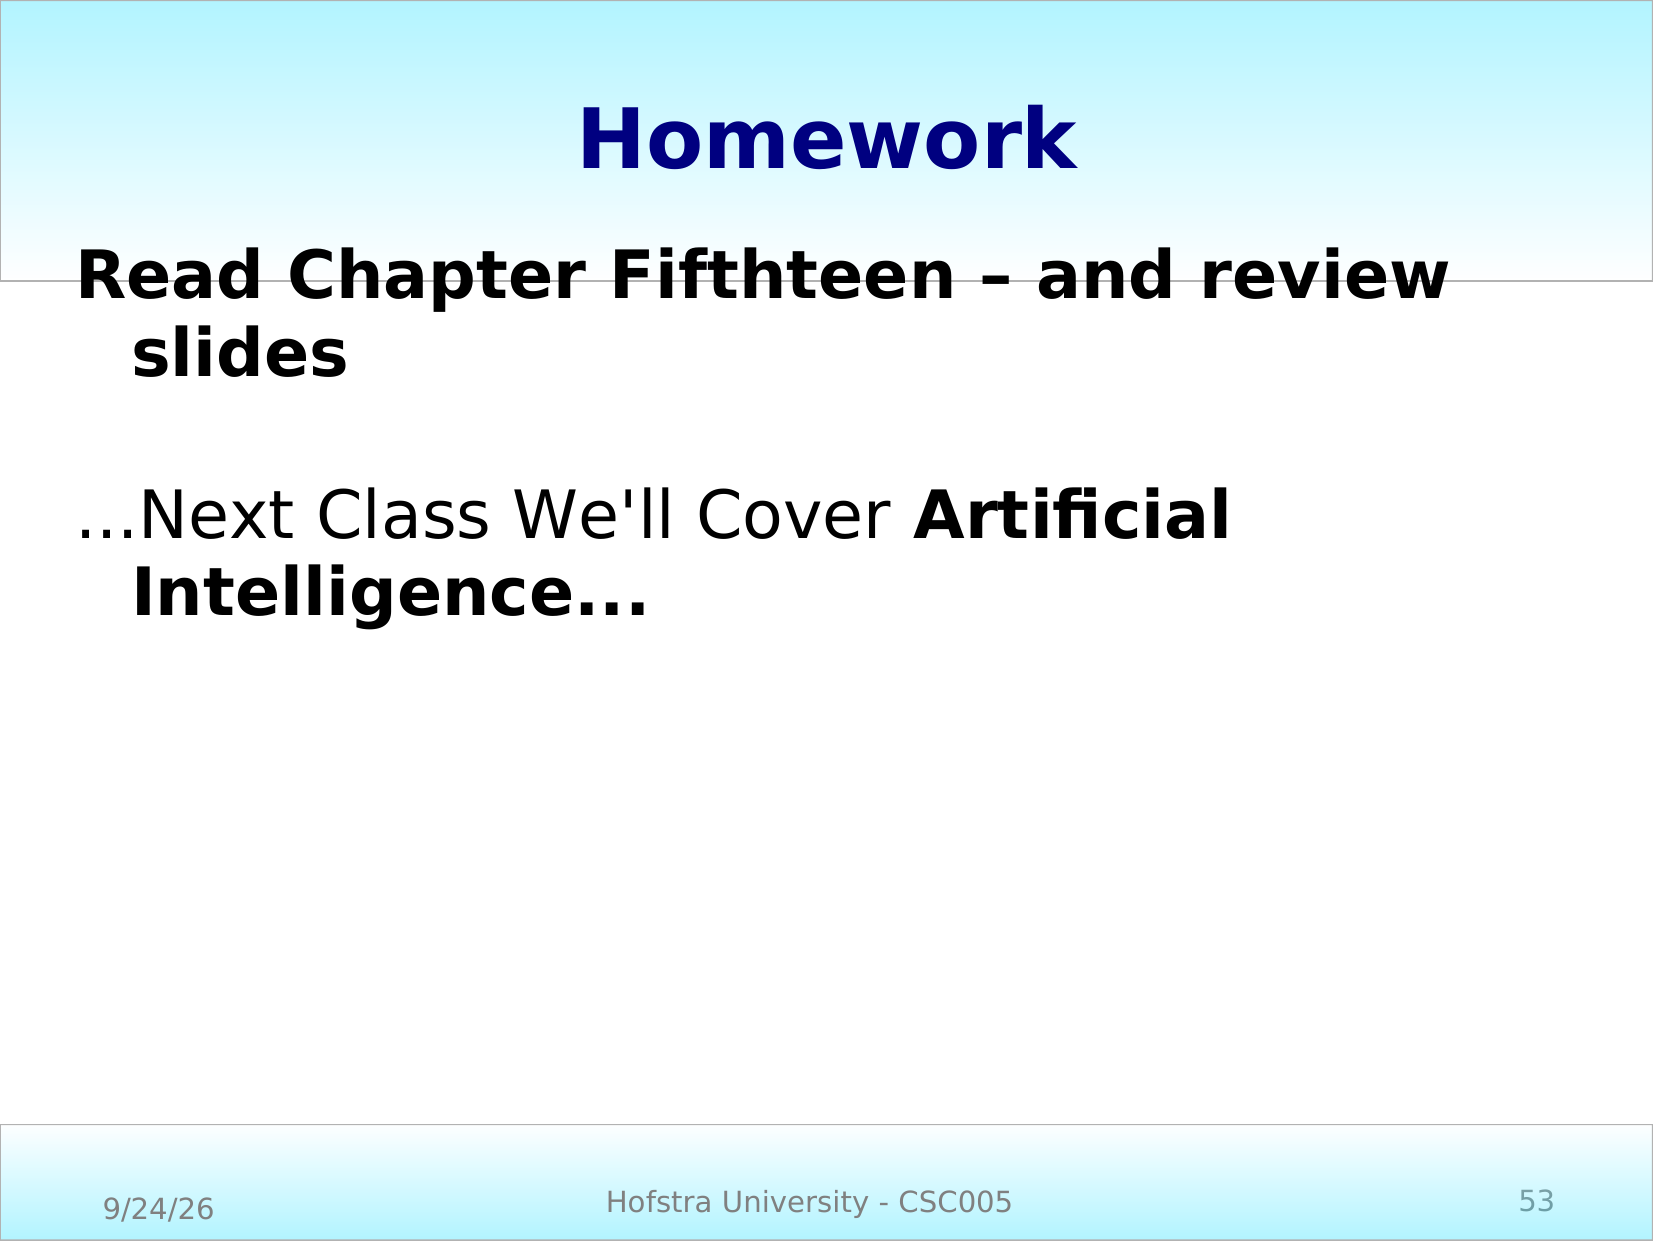

# Homework
Read Chapter Fifthteen – and review slides
...Next Class We'll Cover Artificial Intelligence...
53
Hofstra University - CSC005